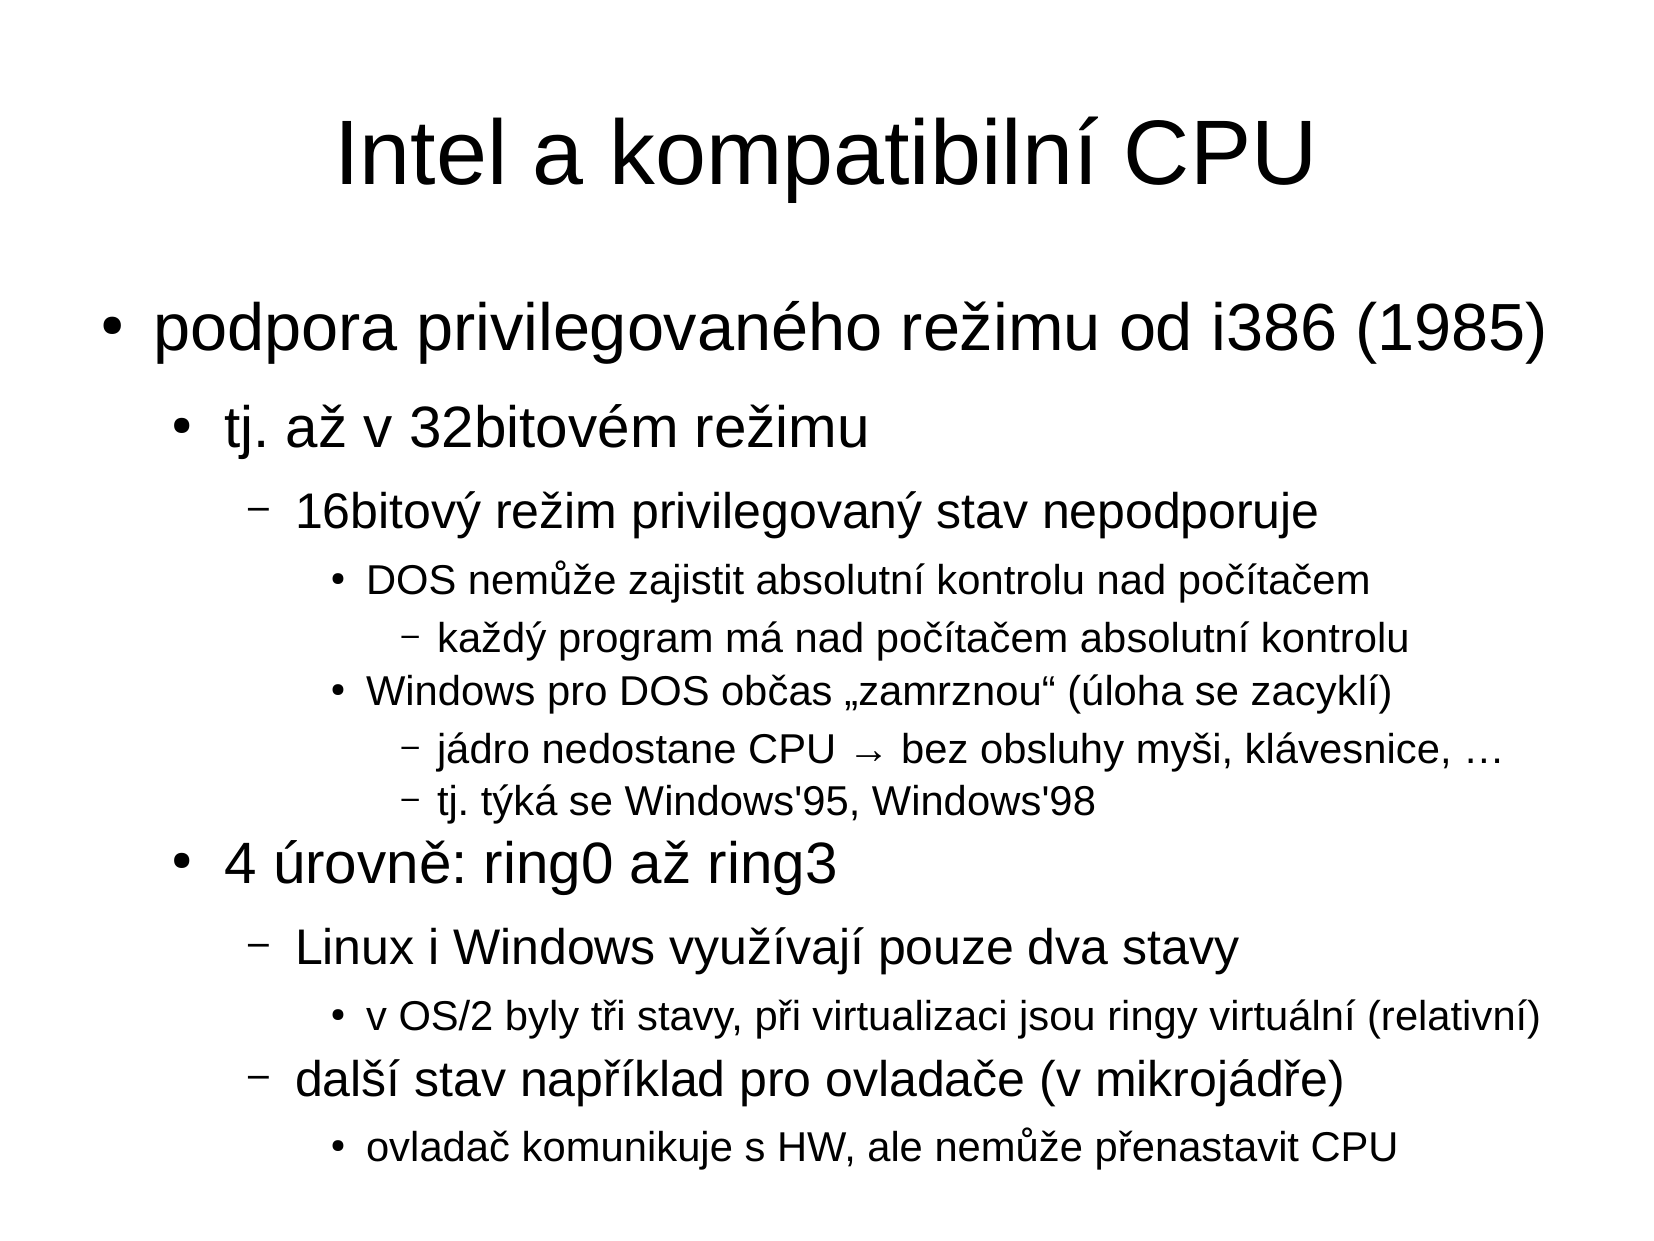

# Intel a kompatibilní CPU
podpora privilegovaného režimu od i386 (1985)
tj. až v 32bitovém režimu
16bitový režim privilegovaný stav nepodporuje
DOS nemůže zajistit absolutní kontrolu nad počítačem
každý program má nad počítačem absolutní kontrolu
Windows pro DOS občas „zamrznou“ (úloha se zacyklí)
jádro nedostane CPU → bez obsluhy myši, klávesnice, …
tj. týká se Windows'95, Windows'98
4 úrovně: ring0 až ring3
Linux i Windows využívají pouze dva stavy
v OS/2 byly tři stavy, při virtualizaci jsou ringy virtuální (relativní)
další stav například pro ovladače (v mikrojádře)
ovladač komunikuje s HW, ale nemůže přenastavit CPU